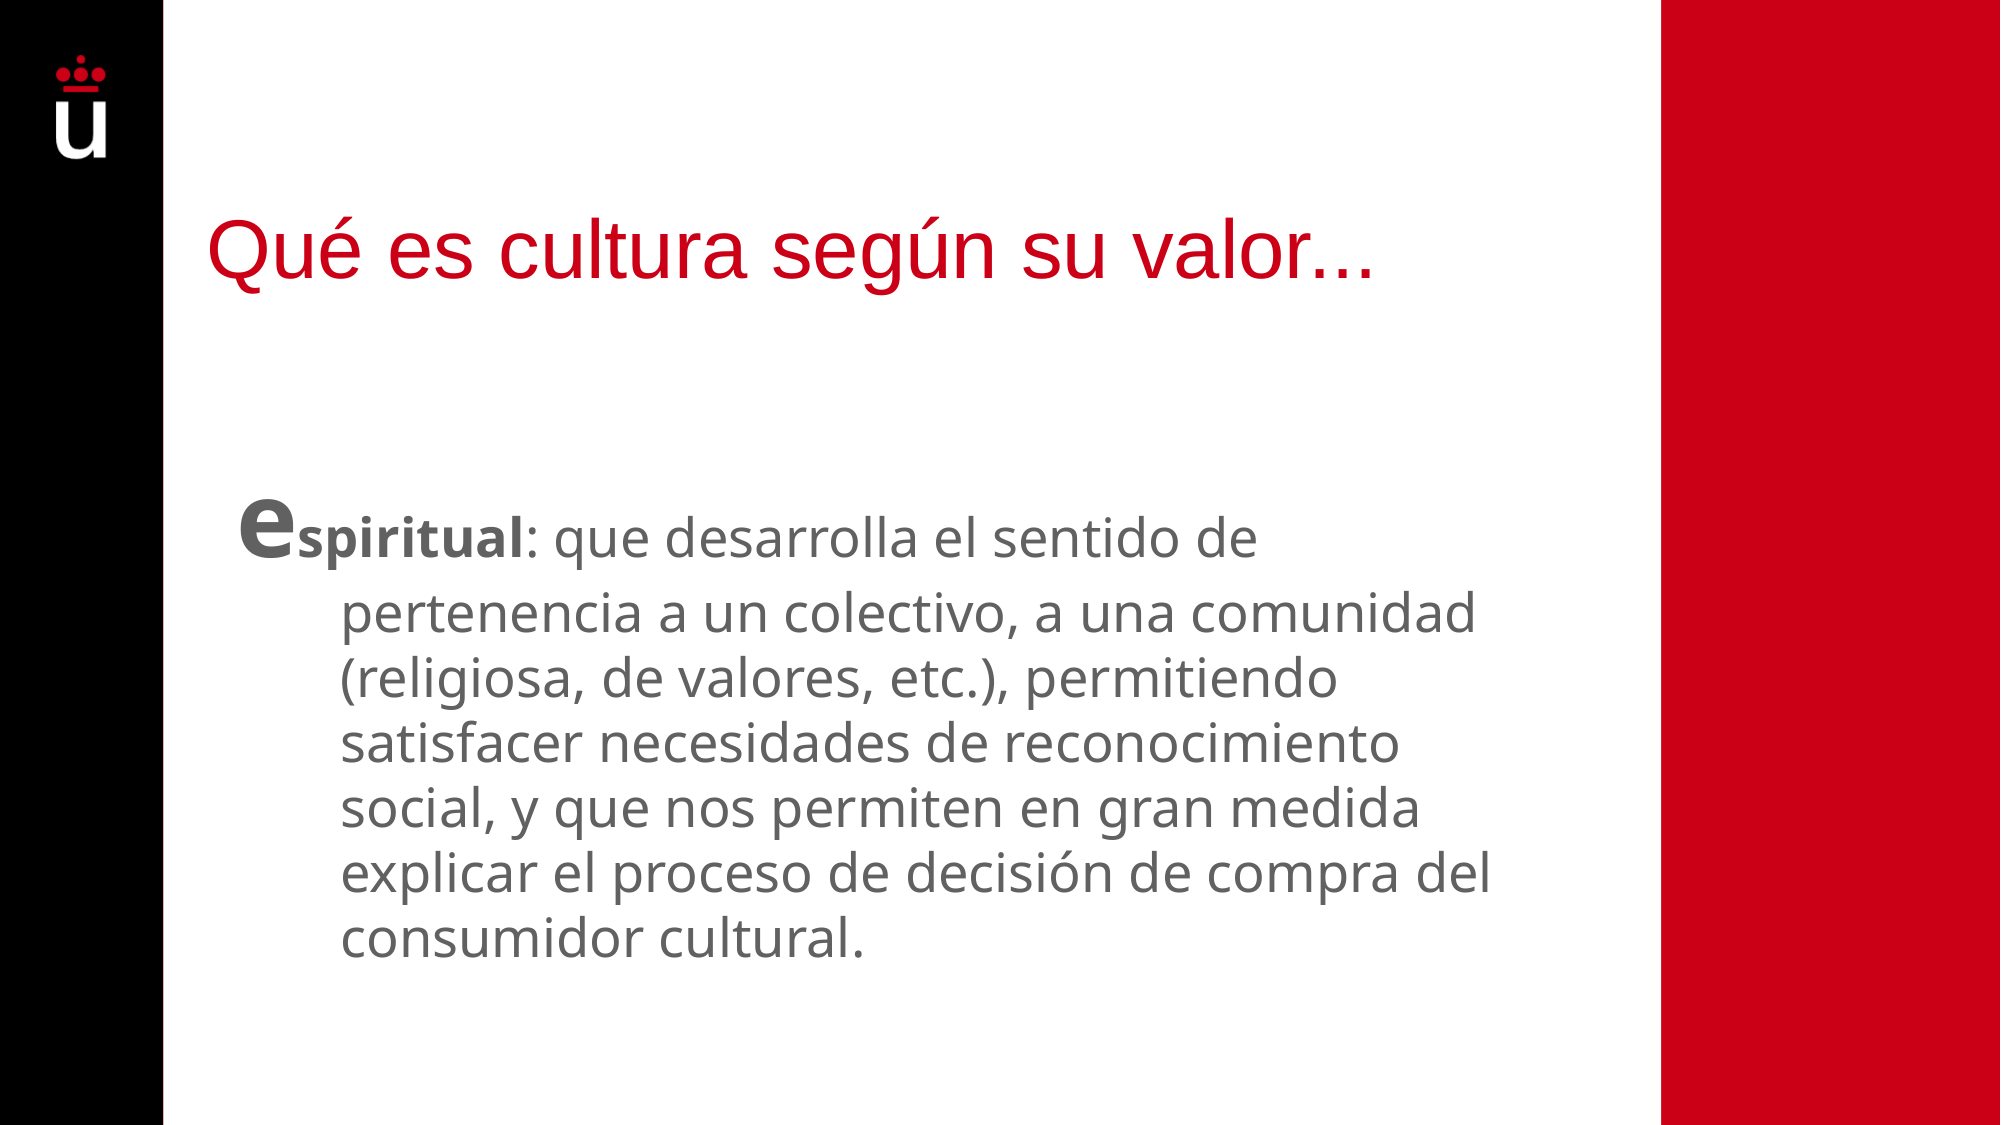

Qué es cultura según su valor...
# espiritual: que desarrolla el sentido de pertenencia a un colectivo, a una comunidad (religiosa, de valores, etc.), permitiendo satisfacer necesidades de reconocimiento social, y que nos permiten en gran medida explicar el proceso de decisión de compra del consumidor cultural.